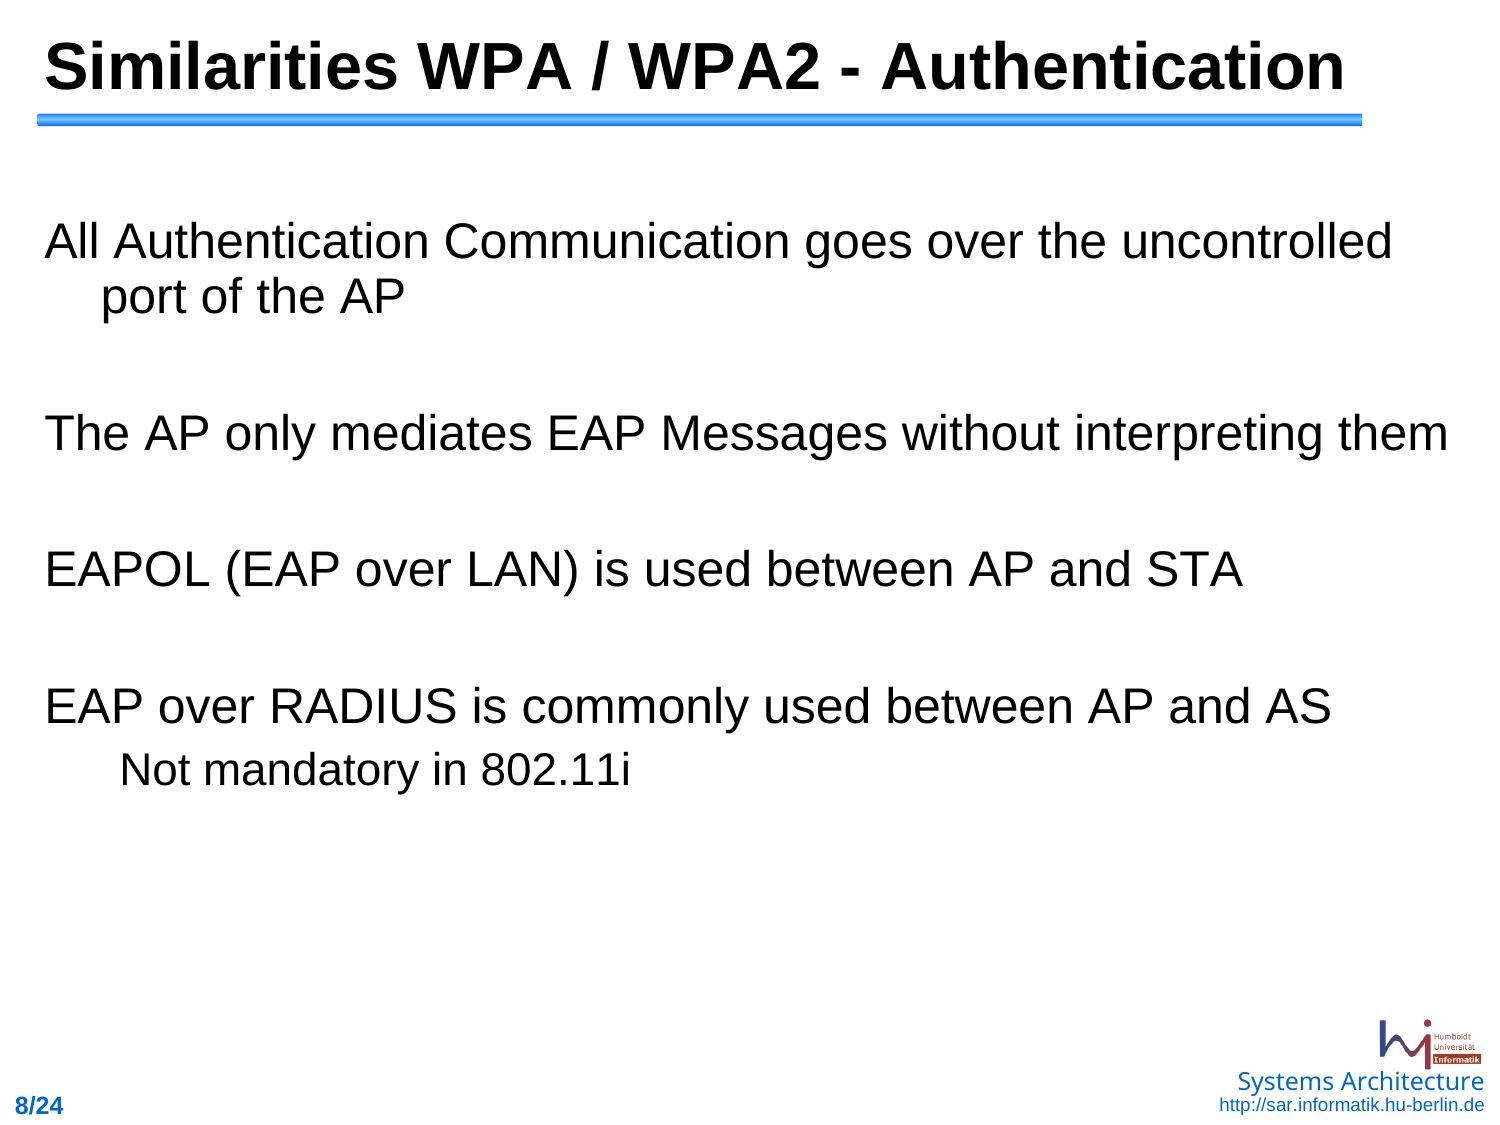

# Similarities WPA / WPA2 - Authentication
All Authentication Communication goes over the uncontrolled port of the AP
The AP only mediates EAP Messages without interpreting them
EAPOL (EAP over LAN) is used between AP and STA
EAP over RADIUS is commonly used between AP and AS
Not mandatory in 802.11i